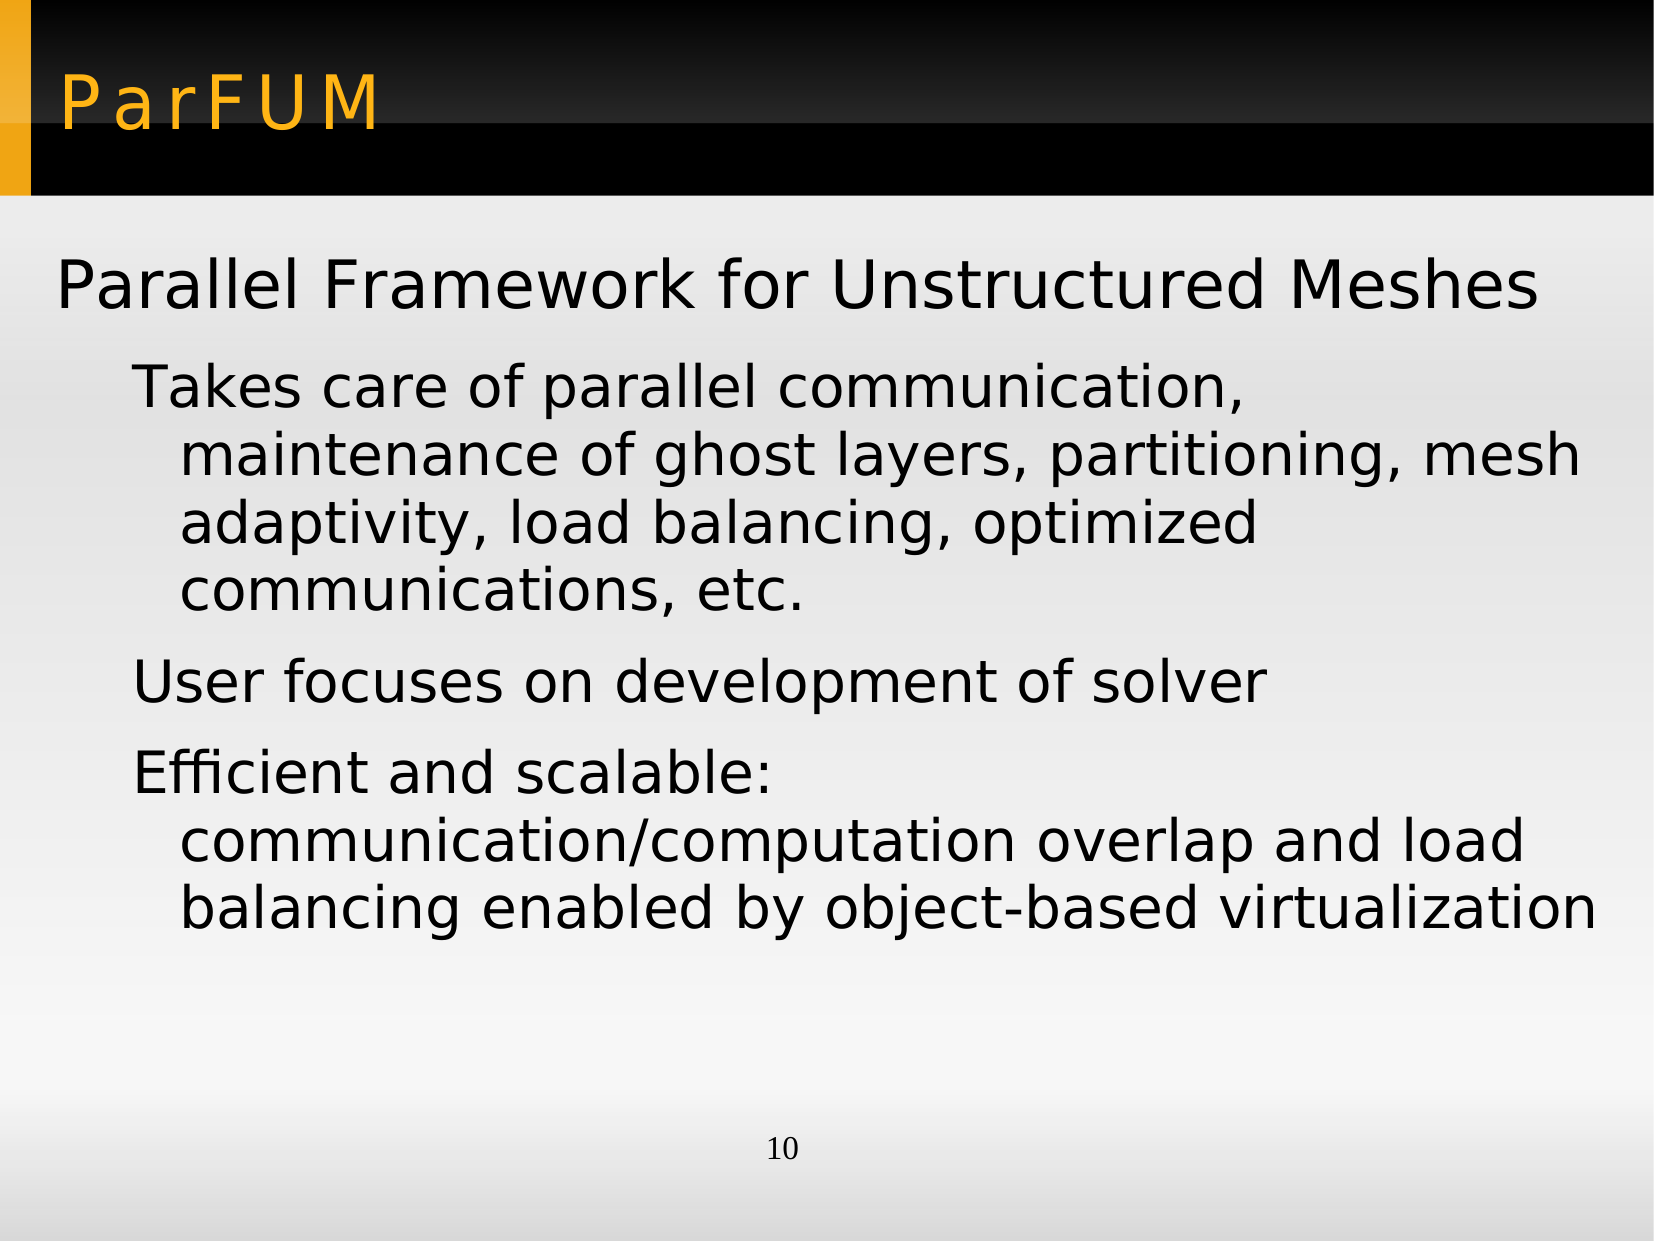

# ParFUM
Parallel Framework for Unstructured Meshes
Takes care of parallel communication, maintenance of ghost layers, partitioning, mesh adaptivity, load balancing, optimized communications, etc.
User focuses on development of solver
Efficient and scalable: communication/computation overlap and load balancing enabled by object-based virtualization
10